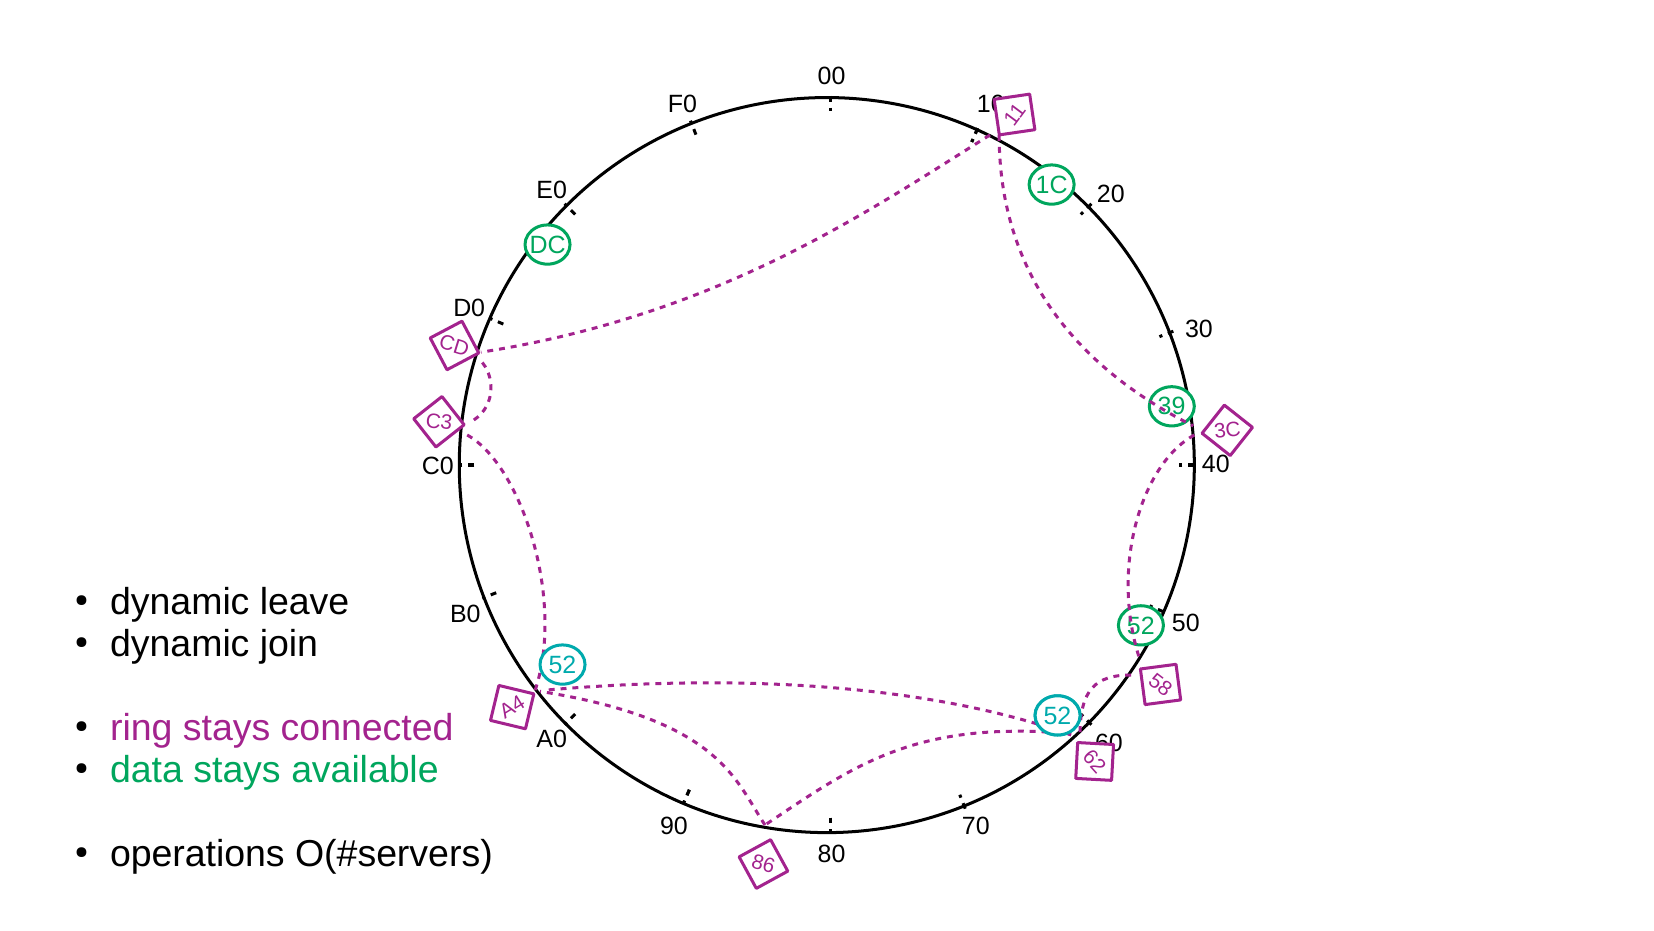

00
F0
10
E0
20
D0
30
40
C0
B0
50
A0
60
90
70
80
11
1C
DC
CD
39
C3
3C
dynamic leave
dynamic join
ring stays connected
data stays available
52
52
58
A4
52
52
62
operations O(#servers)
86